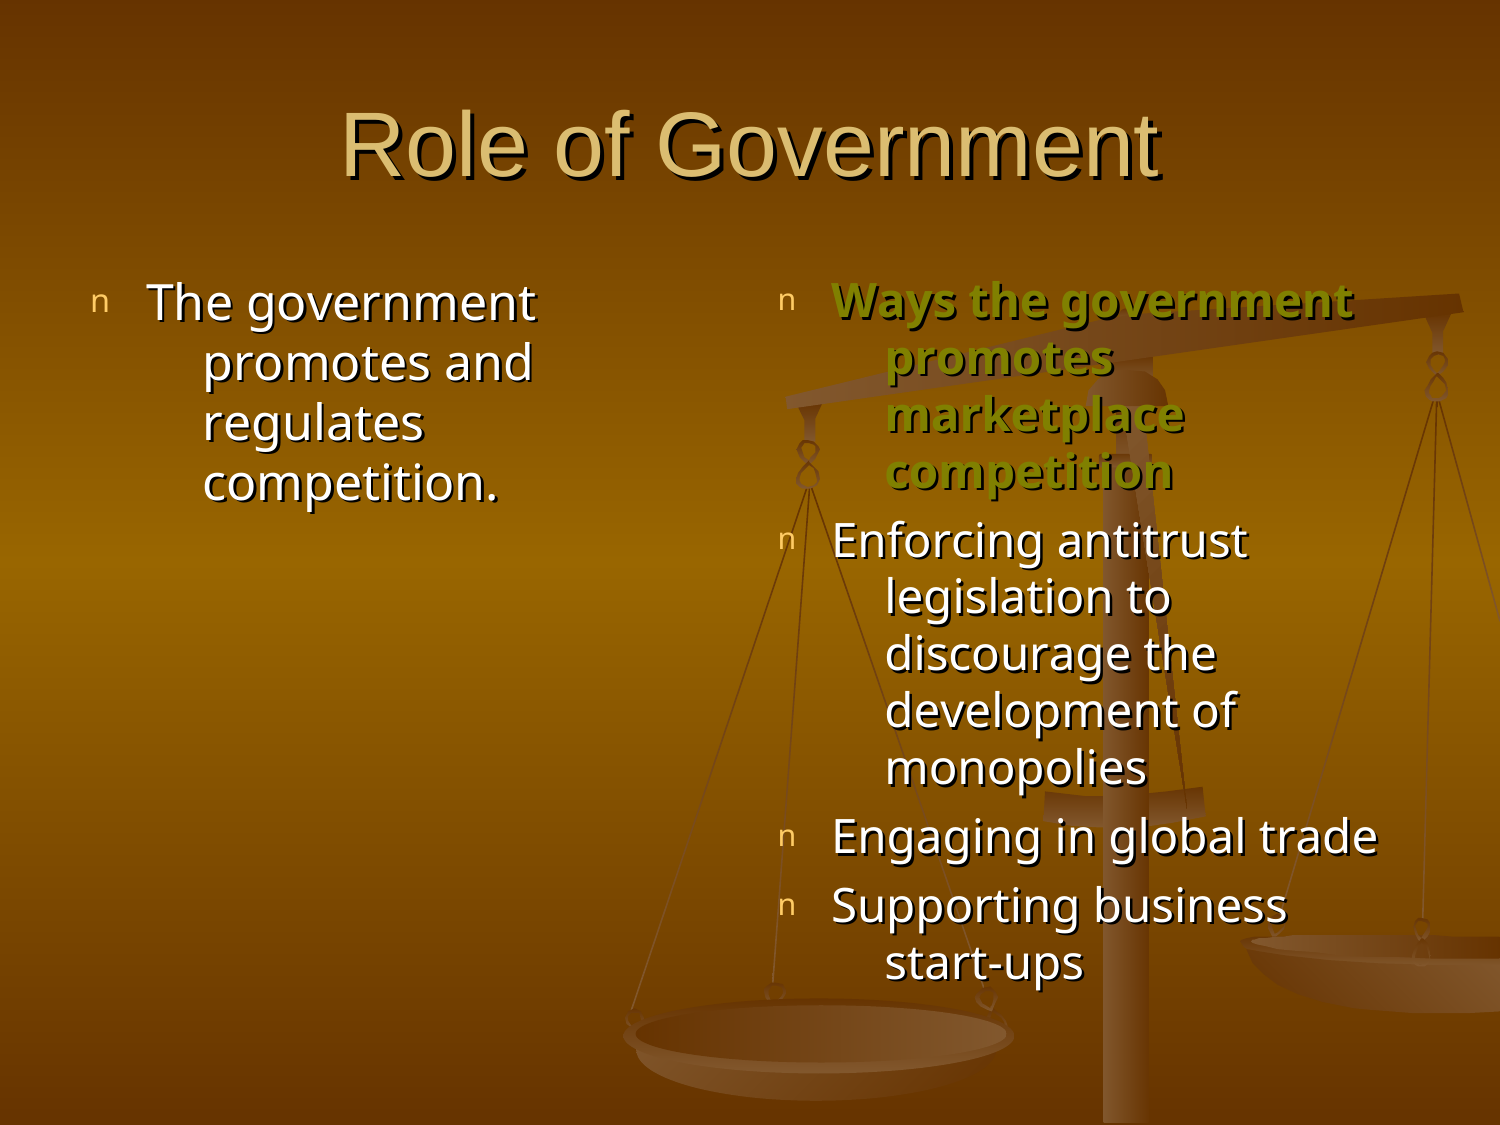

# Role of Government
The government promotes and regulates competition.
Ways the government promotes marketplace competition
Enforcing antitrust legislation to discourage the development of monopolies
Engaging in global trade
Supporting business start-ups